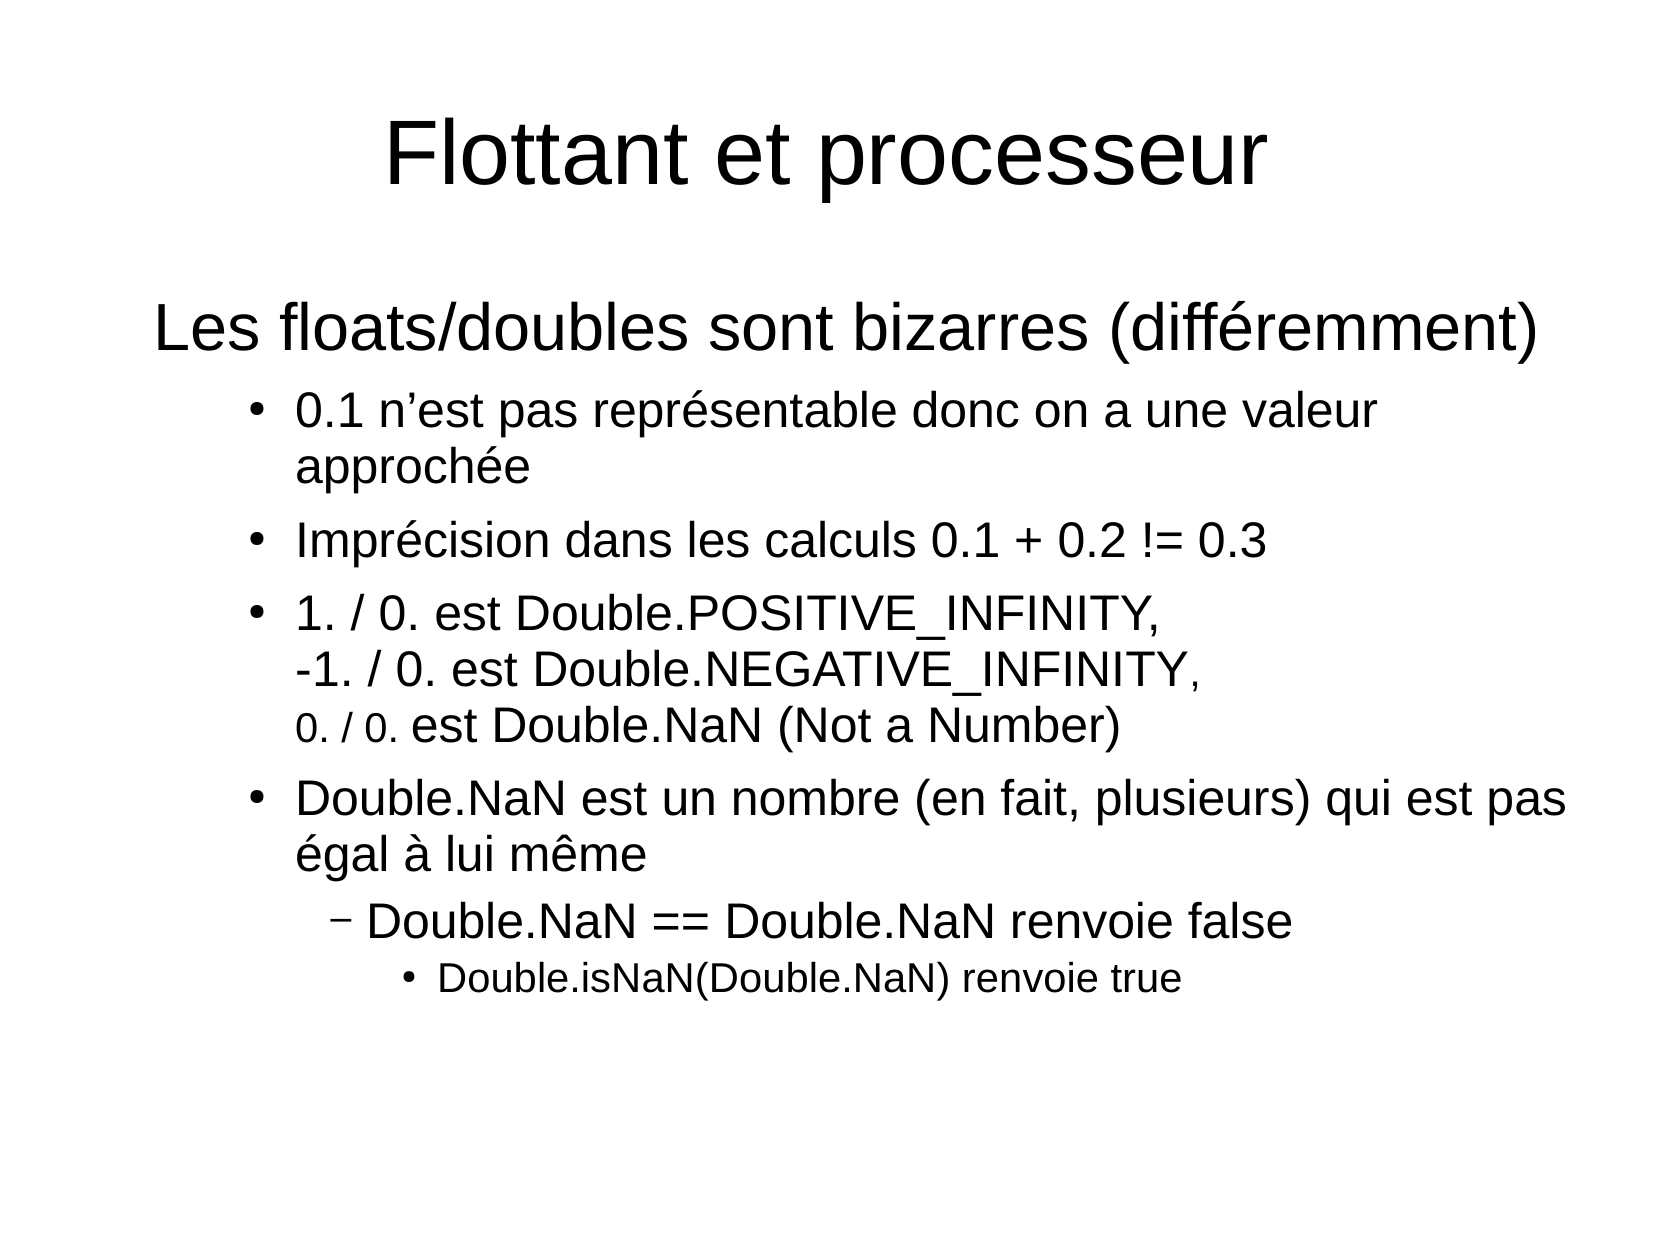

# Flottant et processeur
Les floats/doubles sont bizarres (différemment)
0.1 n’est pas représentable donc on a une valeur approchée
Imprécision dans les calculs 0.1 + 0.2 != 0.3
1. / 0. est Double.POSITIVE_INFINITY,
-1. / 0. est Double.NEGATIVE_INFINITY,
0. / 0. est Double.NaN (Not a Number)
Double.NaN est un nombre (en fait, plusieurs) qui est pas égal à lui même
Double.NaN == Double.NaN renvoie false
Double.isNaN(Double.NaN) renvoie true